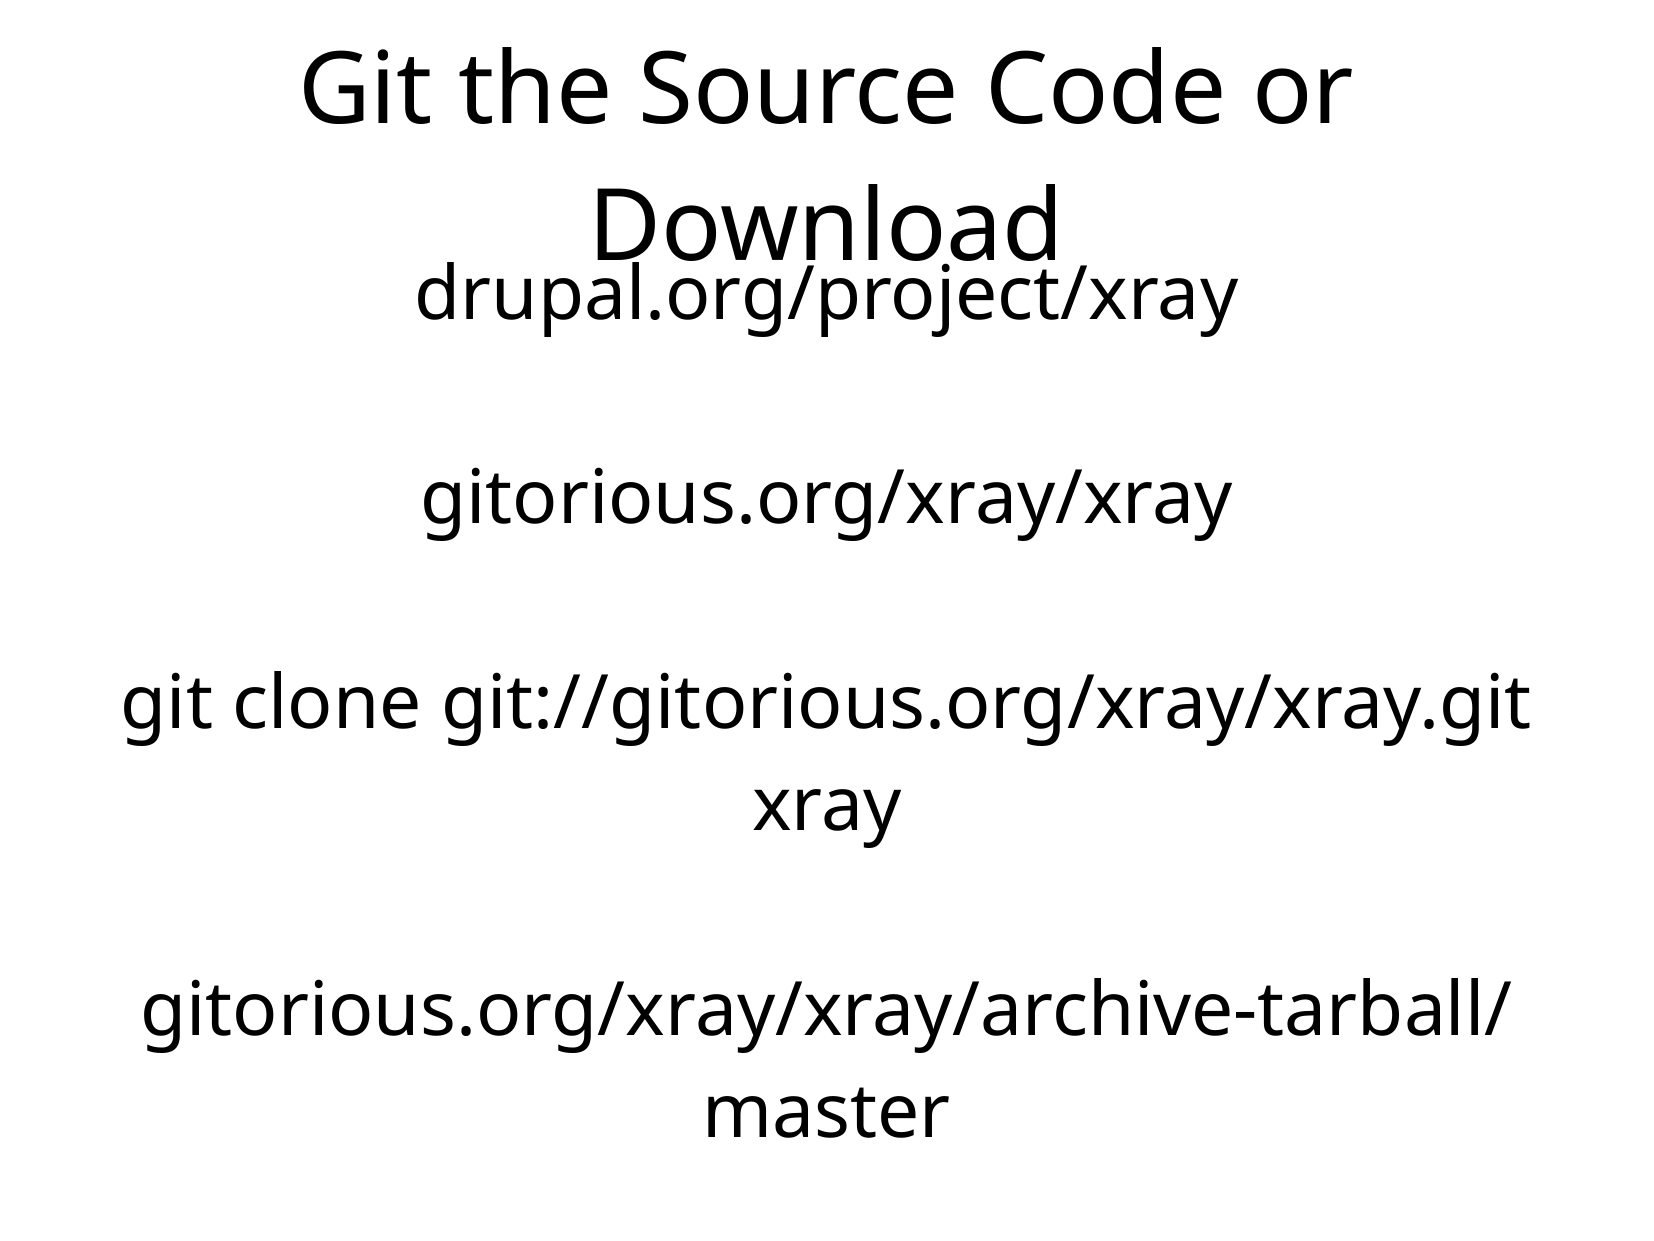

# Git the Source Code or Download
drupal.org/project/xray
gitorious.org/xray/xray
git clone git://gitorious.org/xray/xray.git xray
gitorious.org/xray/xray/archive-tarball/master